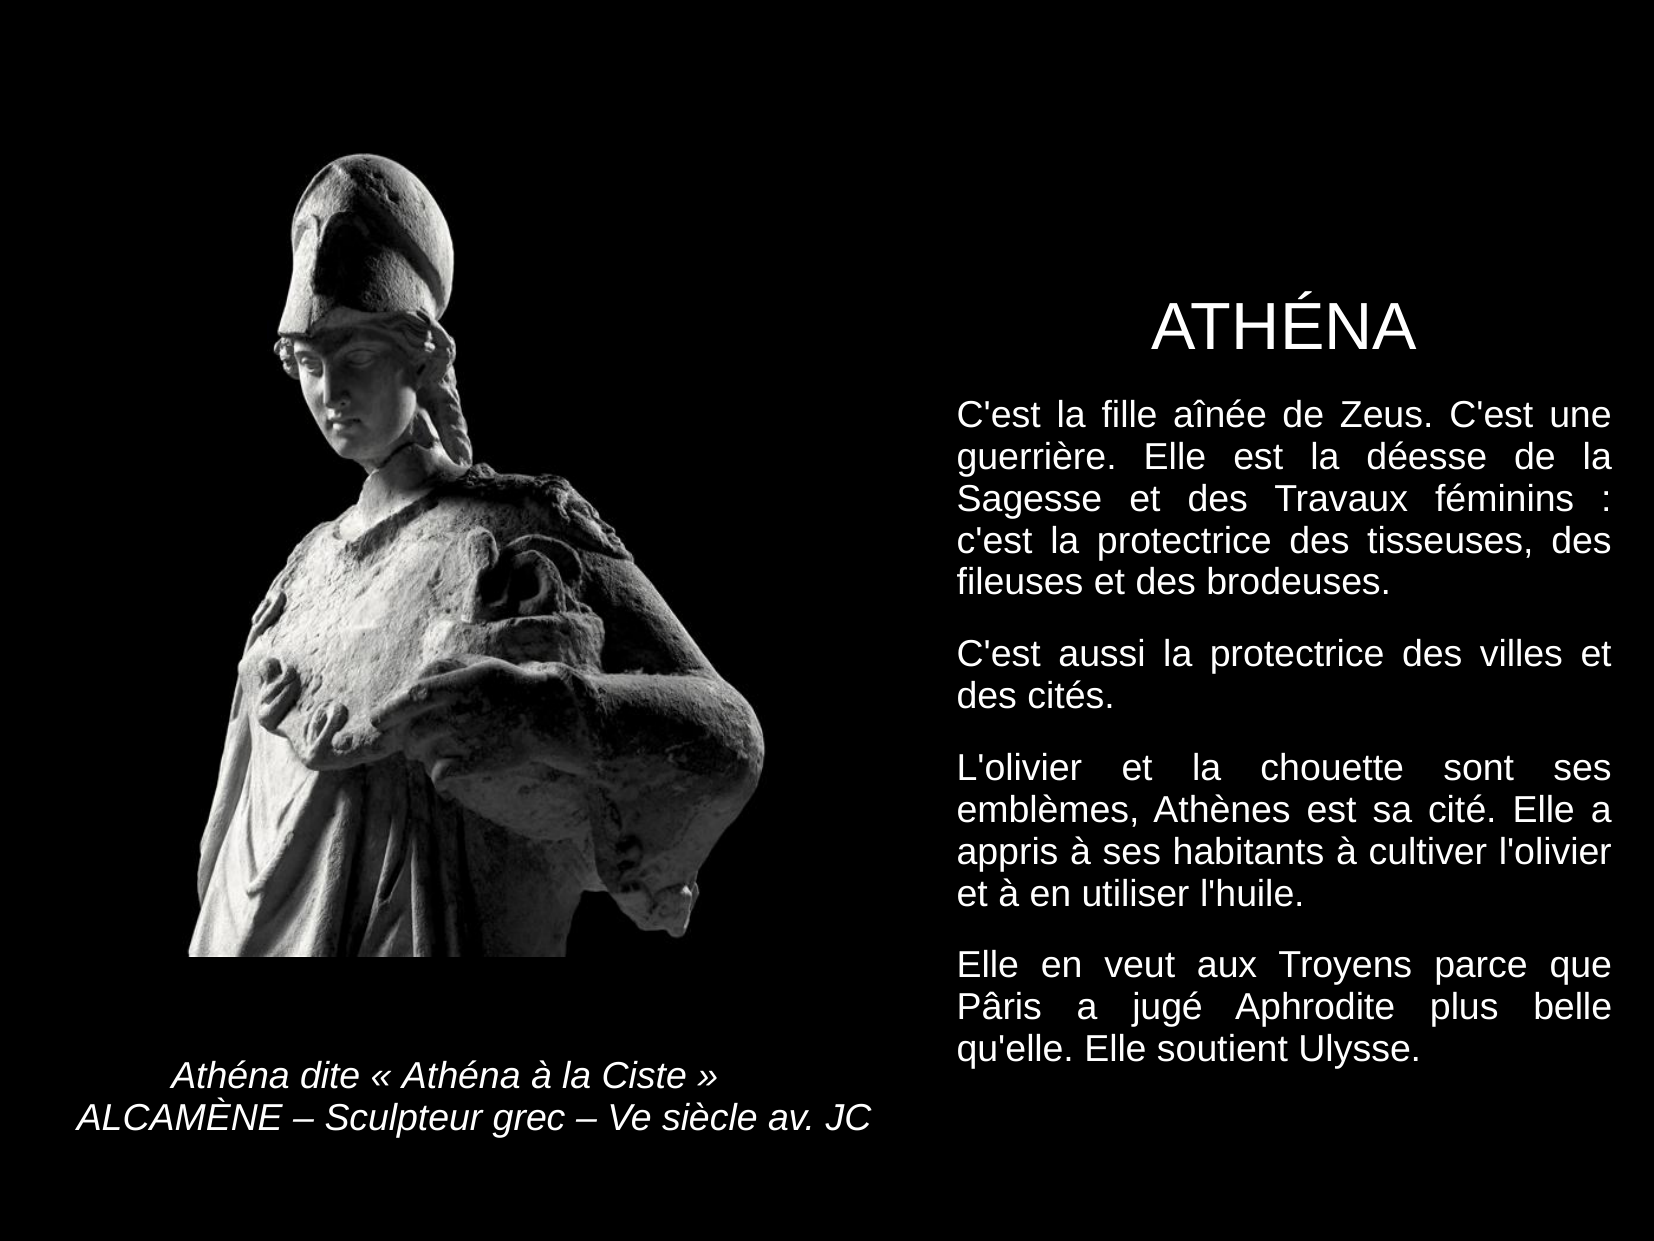

ATHÉNA
C'est la fille aînée de Zeus. C'est une guerrière. Elle est la déesse de la Sagesse et des Travaux féminins : c'est la protectrice des tisseuses, des fileuses et des brodeuses.
C'est aussi la protectrice des villes et des cités.
L'olivier et la chouette sont ses emblèmes, Athènes est sa cité. Elle a appris à ses habitants à cultiver l'olivier et à en utiliser l'huile.
Elle en veut aux Troyens parce que Pâris a jugé Aphrodite plus belle qu'elle. Elle soutient Ulysse.
# Athéna dite « Athéna à la Ciste » ALCAMÈNE – Sculpteur grec – Ve siècle av. JC